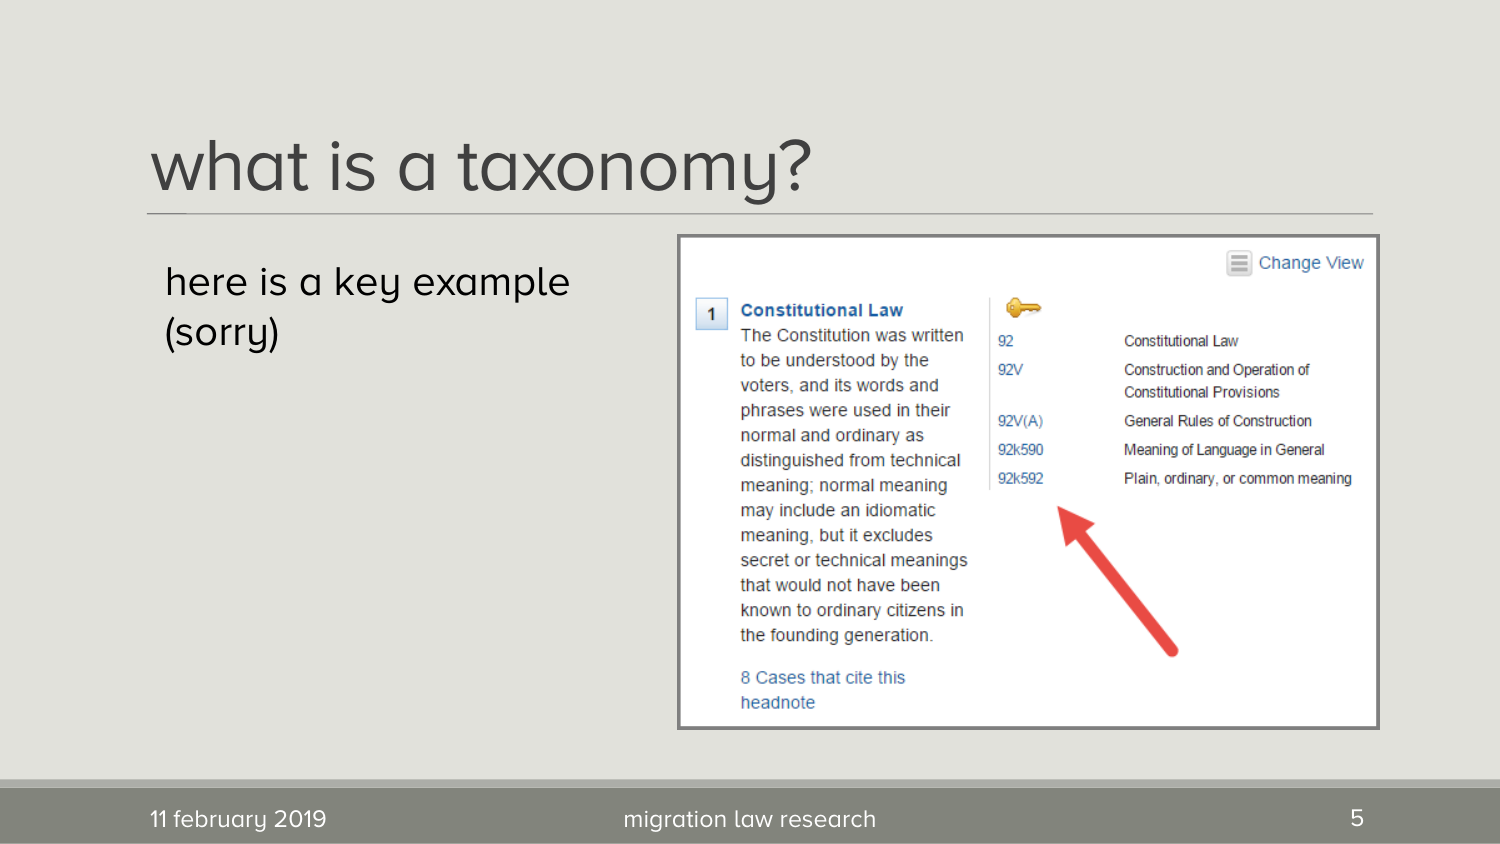

# what is a taxonomy?
here is a key example
(sorry)
11 february 2019
migration law research